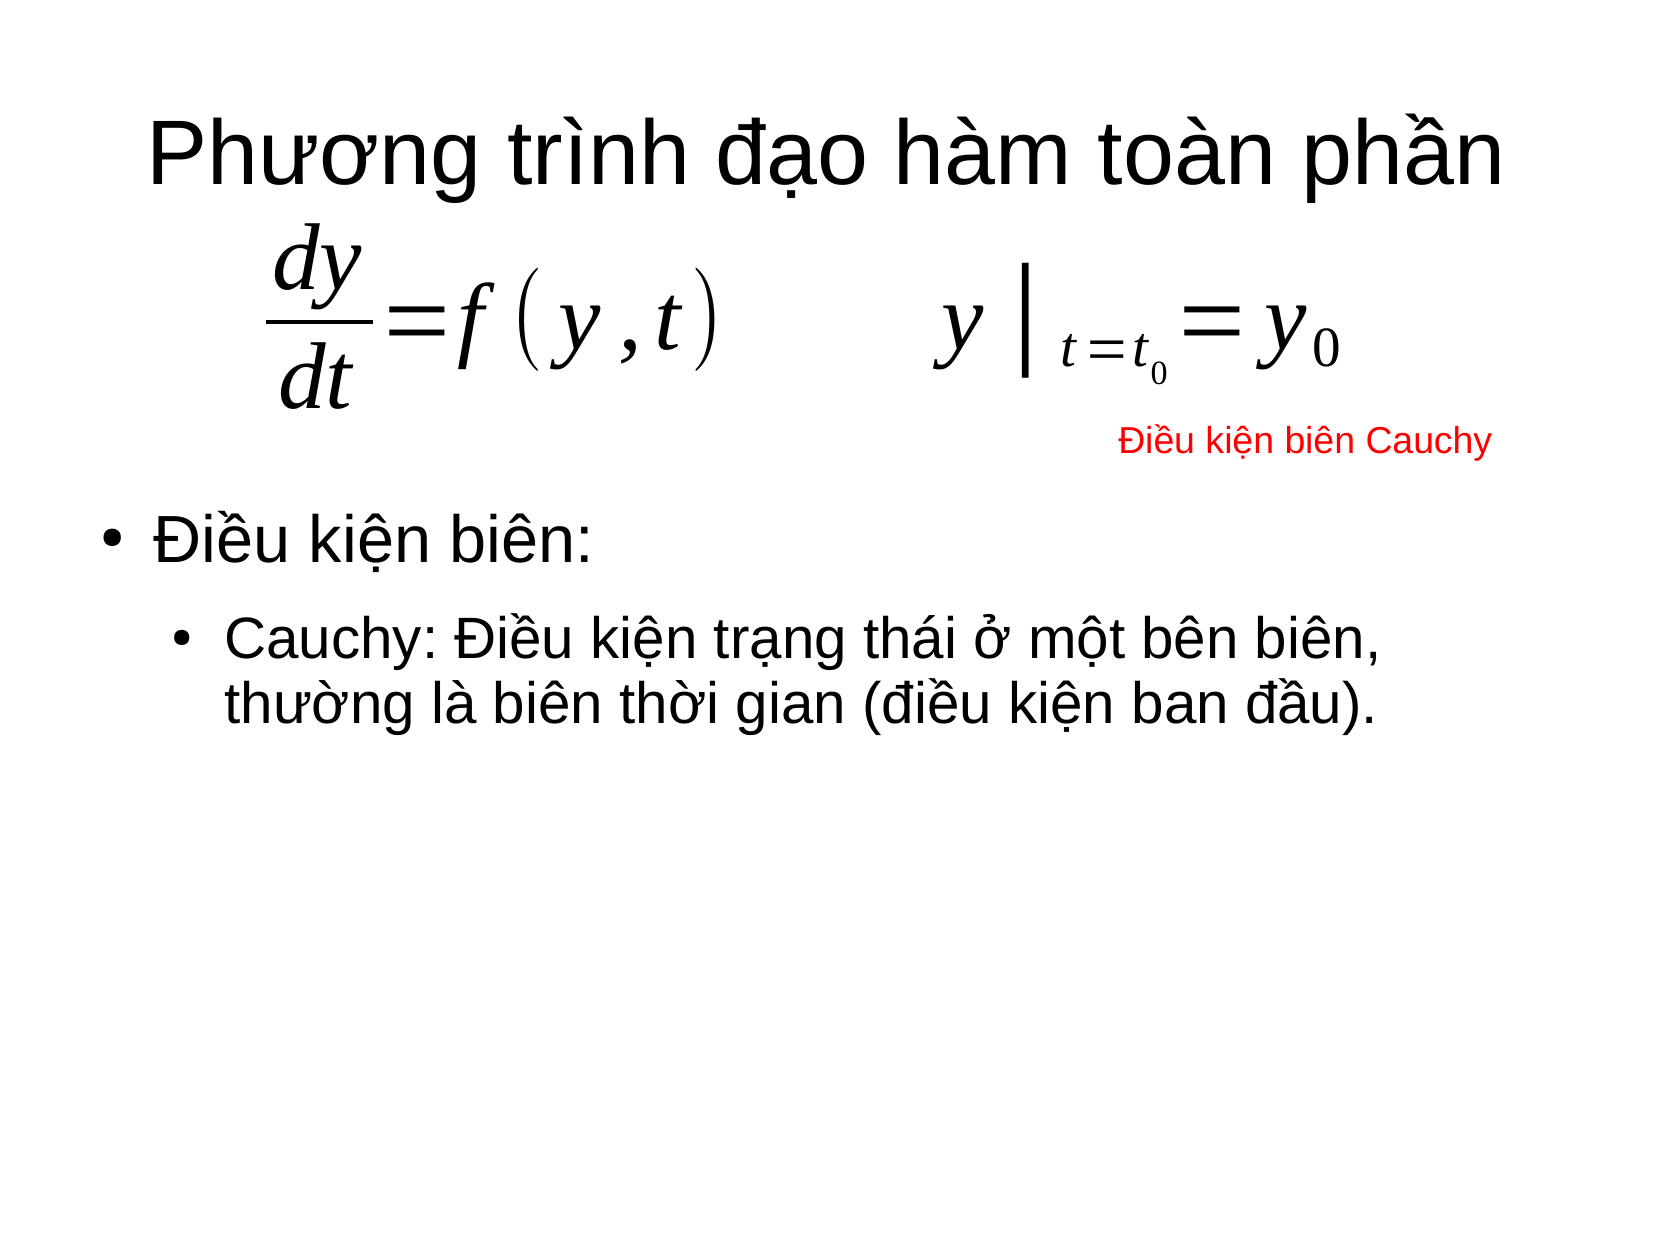

# Phương trình đạo hàm toàn phần
Điều kiện biên Cauchy
Điều kiện biên:
Cauchy: Điều kiện trạng thái ở một bên biên, thường là biên thời gian (điều kiện ban đầu).